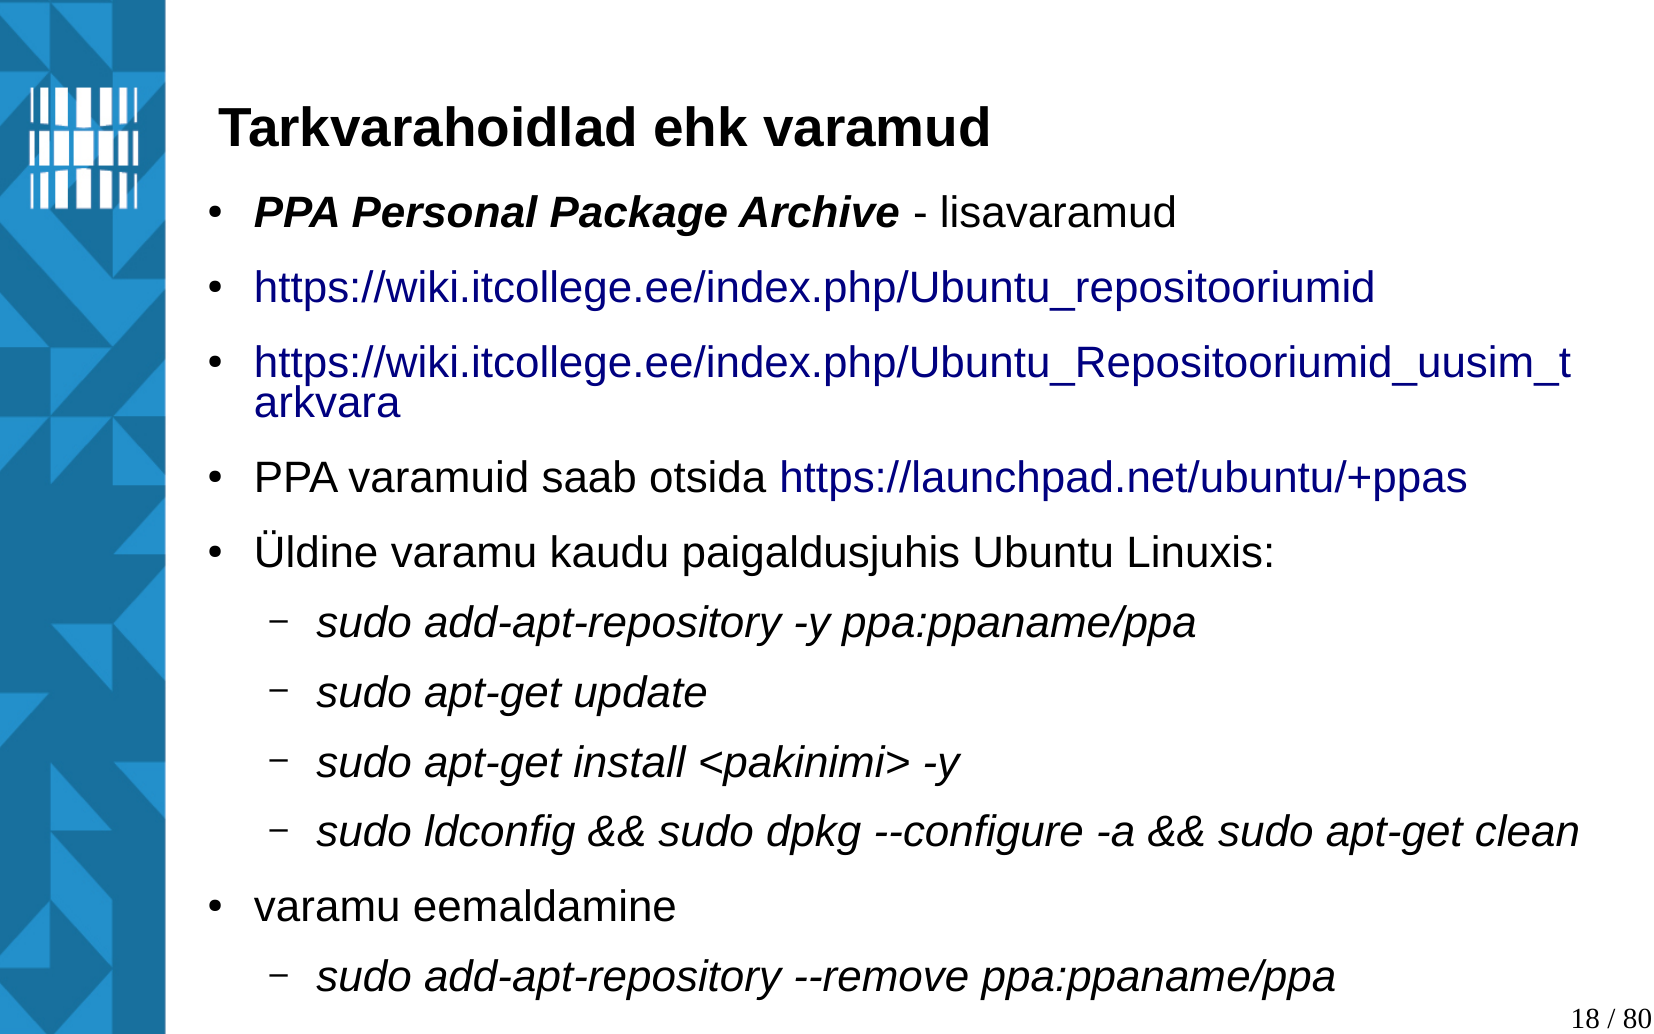

# Tarkvarahoidlad ehk varamud
PPA Personal Package Archive - lisavaramud
https://wiki.itcollege.ee/index.php/Ubuntu_repositooriumid
https://wiki.itcollege.ee/index.php/Ubuntu_Repositooriumid_uusim_tarkvara
PPA varamuid saab otsida https://launchpad.net/ubuntu/+ppas
Üldine varamu kaudu paigaldusjuhis Ubuntu Linuxis:
sudo add-apt-repository -y ppa:ppaname/ppa
sudo apt-get update
sudo apt-get install <pakinimi> -y
sudo ldconfig && sudo dpkg --configure -a && sudo apt-get clean
varamu eemaldamine
sudo add-apt-repository --remove ppa:ppaname/ppa
18